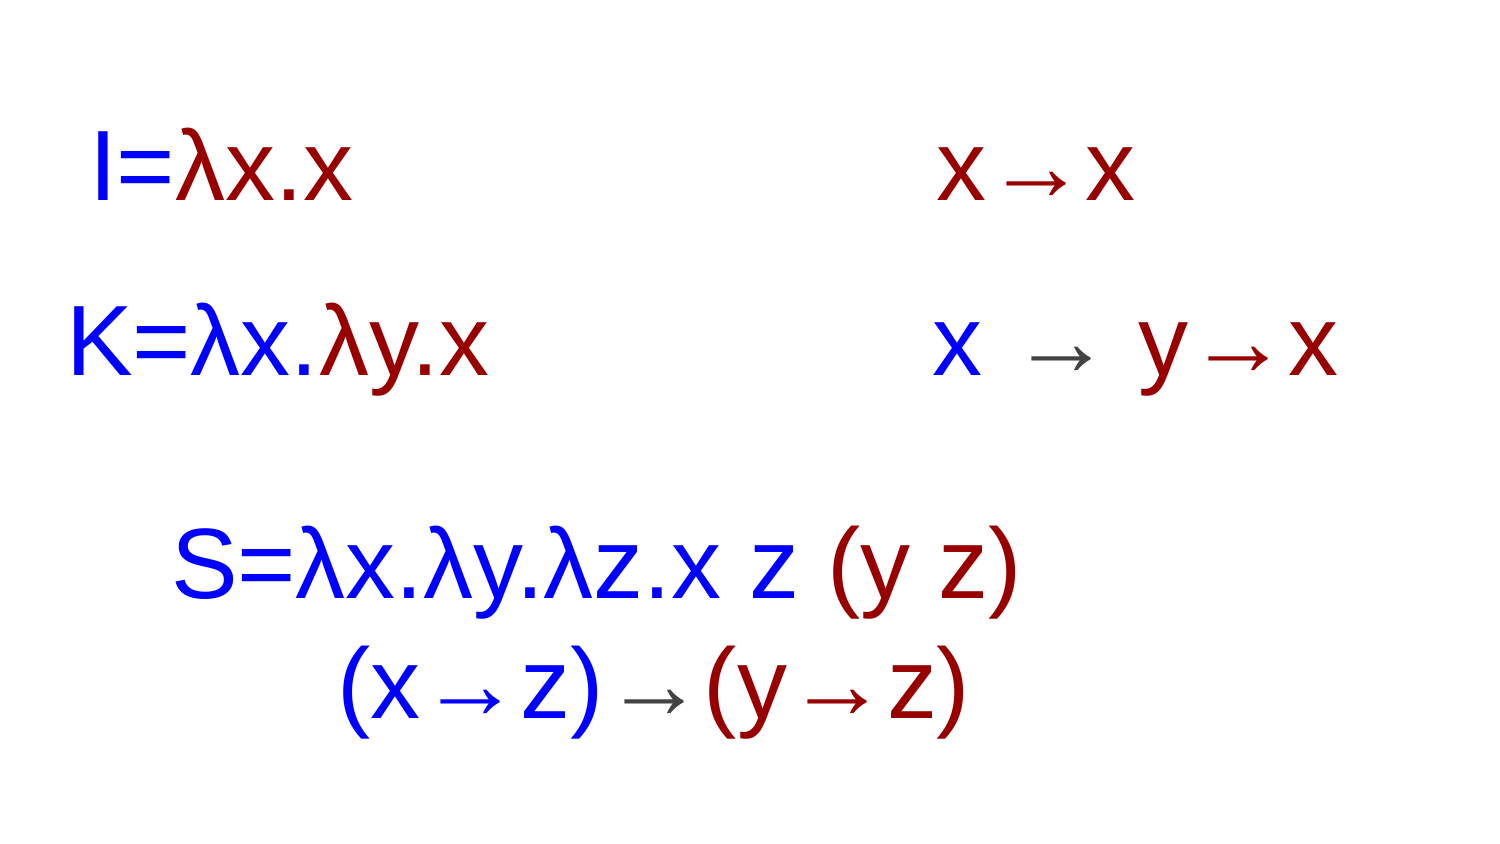

I=λx.x x→x
# K=λx.λy.x x → y→x
 S=λx.λy.λz.x z (y z)
 (x→z)→(y→z)